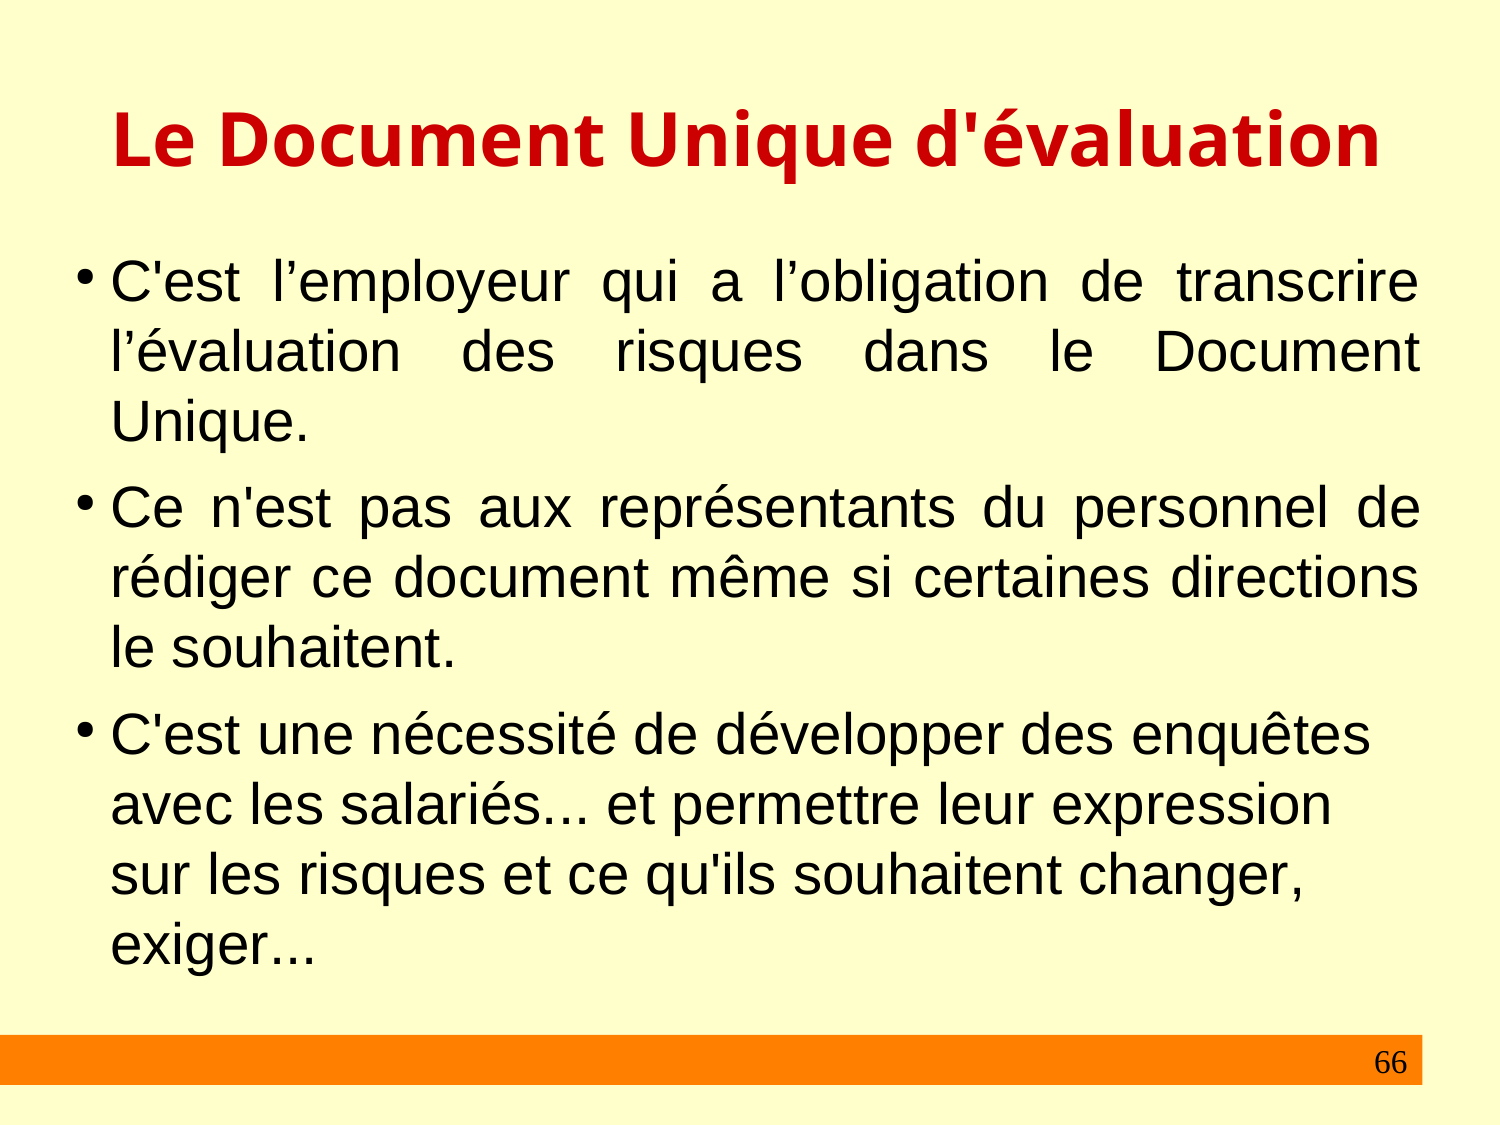

# Le Document Unique d'évaluation
C'est l’employeur qui a l’obligation de transcrire l’évaluation des risques dans le Document Unique.
Ce n'est pas aux représentants du personnel de rédiger ce document même si certaines directions le souhaitent.
C'est une nécessité de développer des enquêtes avec les salariés... et permettre leur expression sur les risques et ce qu'ils souhaitent changer, exiger...